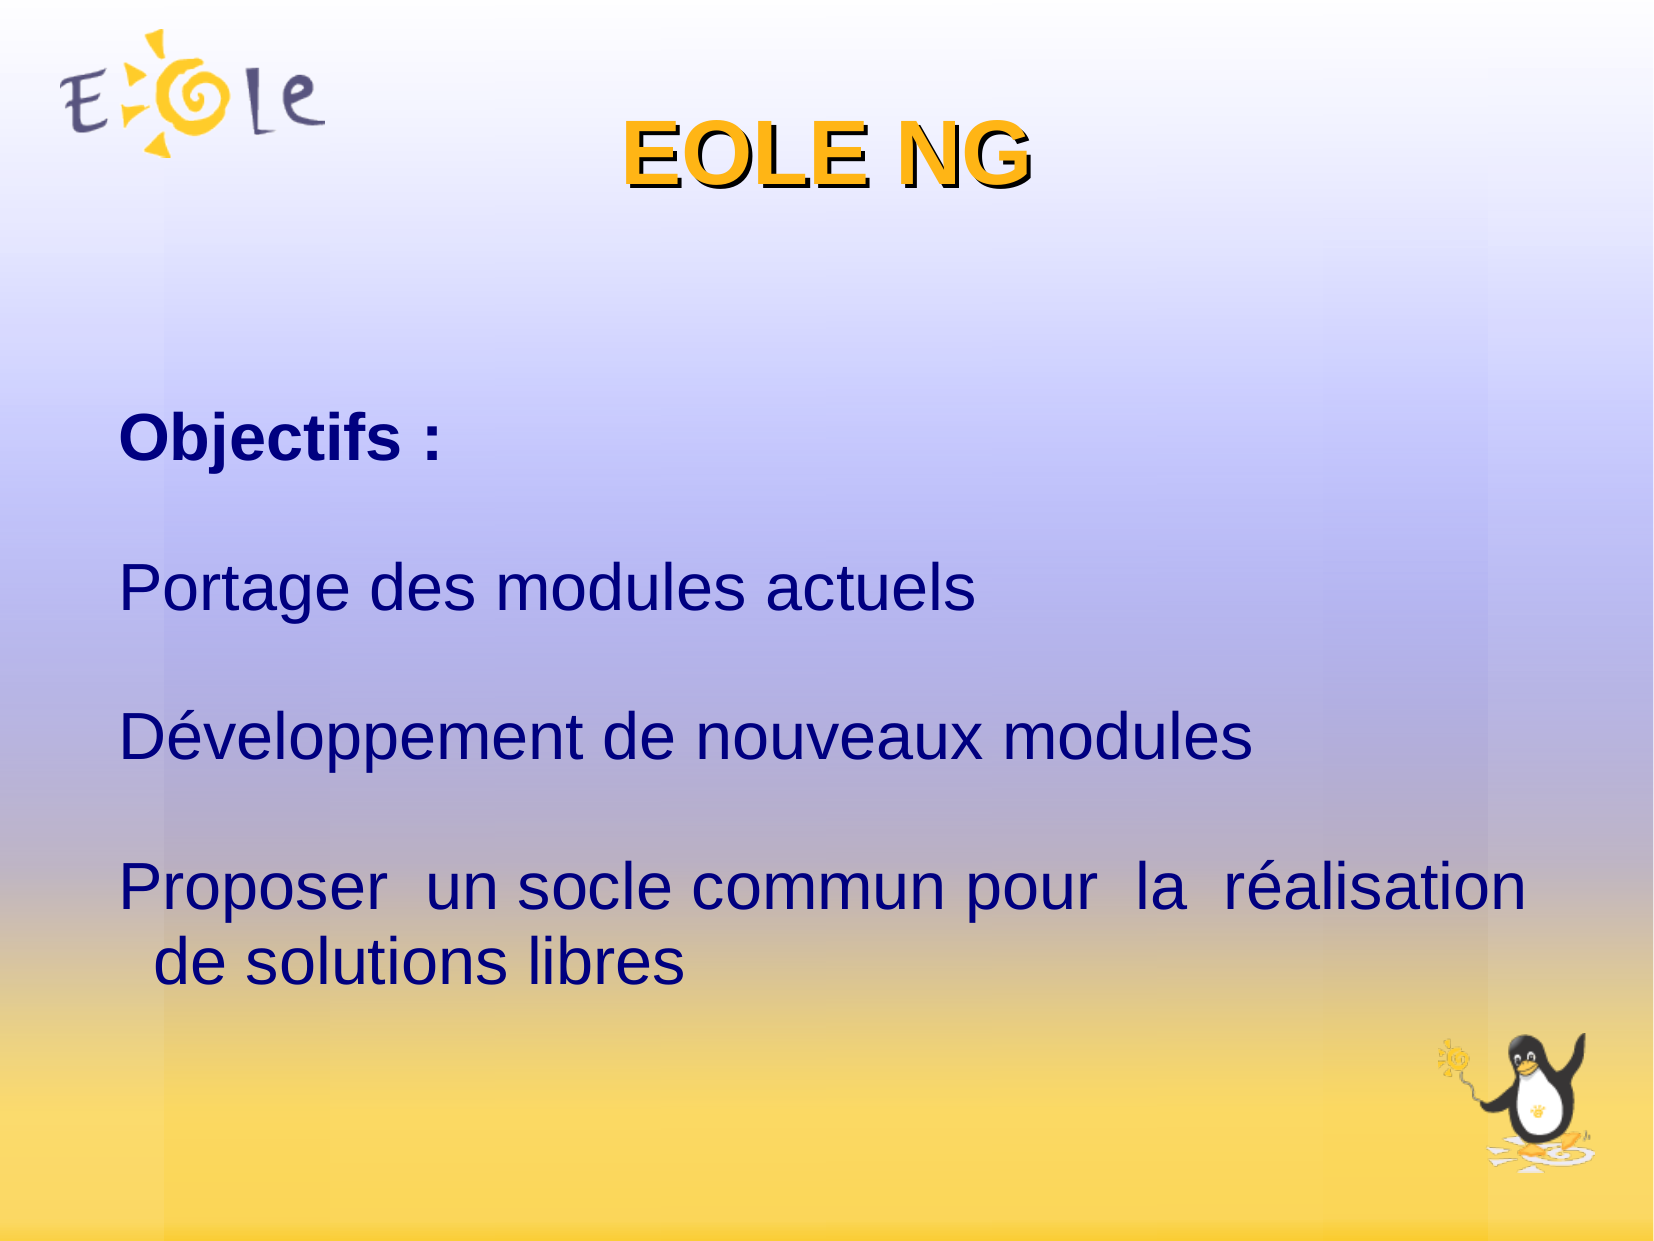

# EOLE NG
Objectifs :
Portage des modules actuels
Développement de nouveaux modules
Proposer un socle commun pour la réalisation de solutions libres